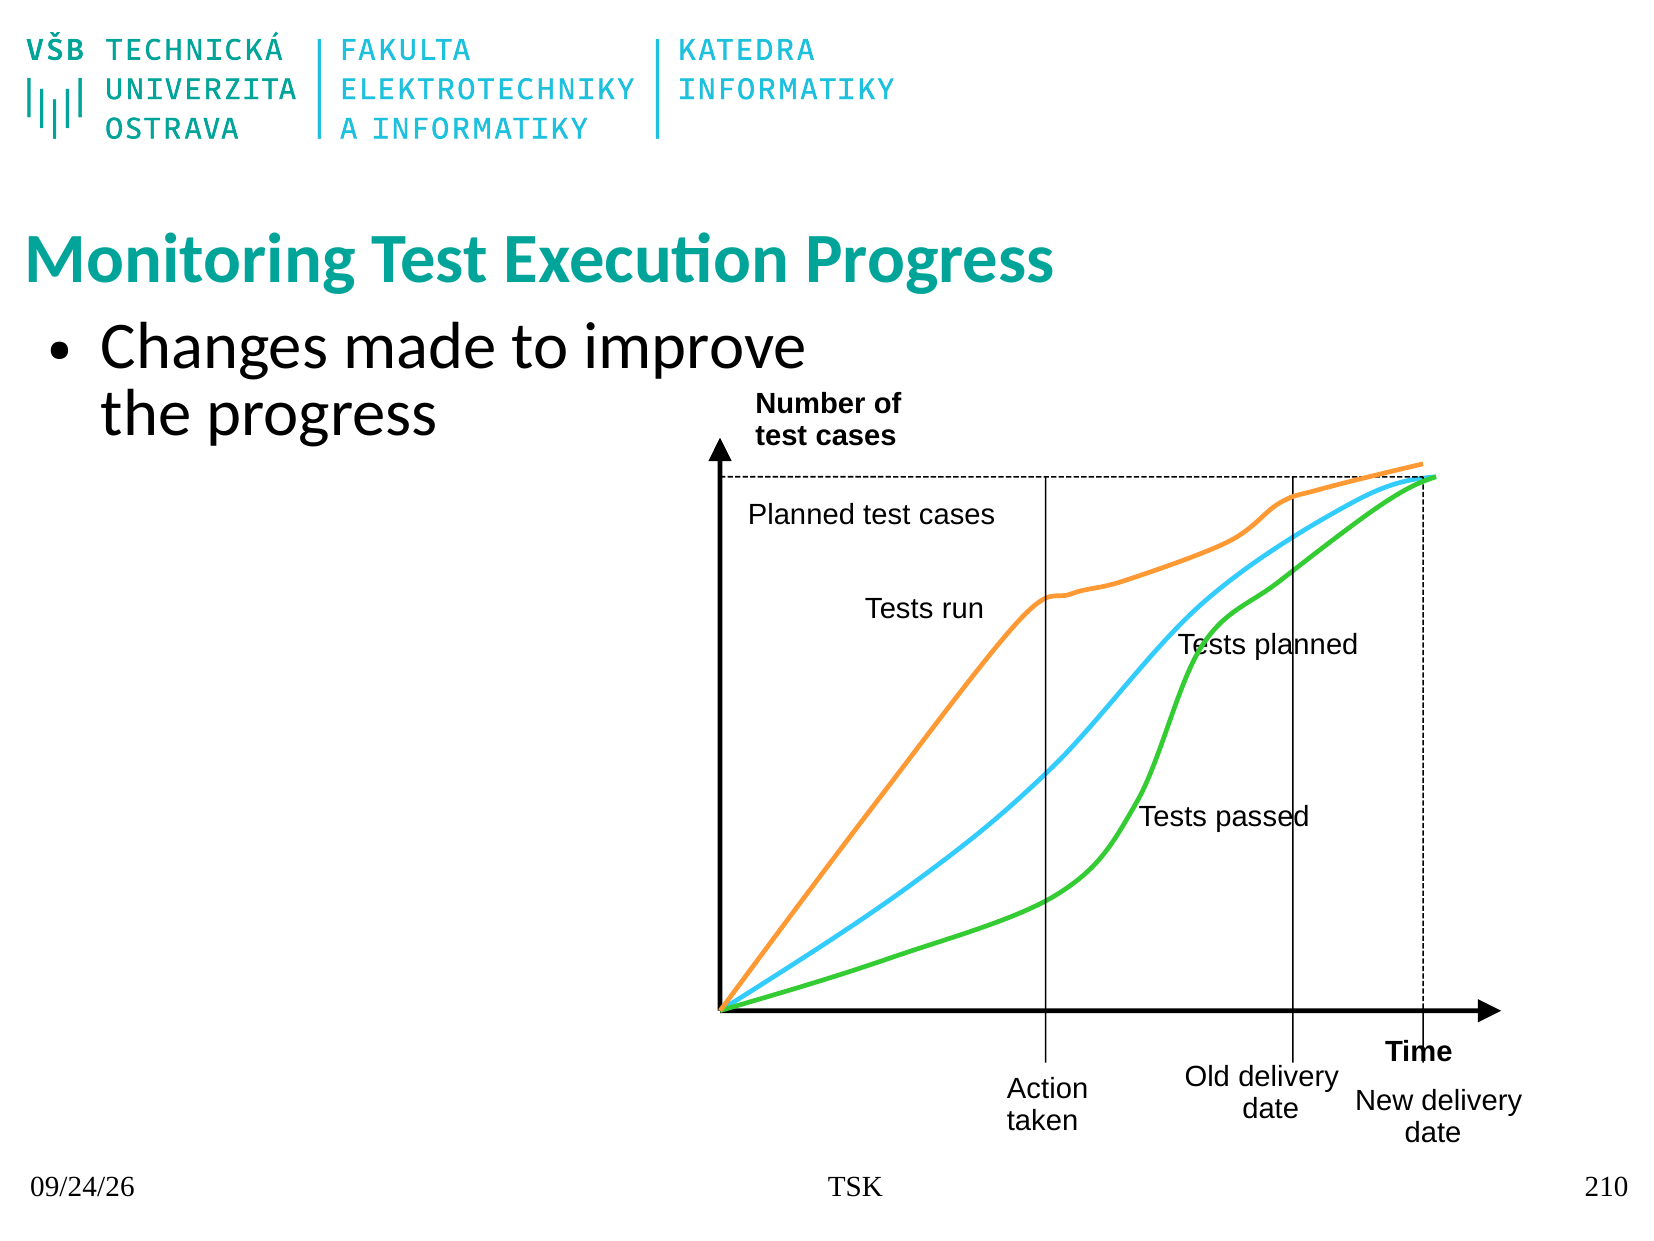

# Monitoring Test Execution Progress
Changes made to improve the progress
Number of
test cases
Planned test cases
Tests run
Tests planned
Tests passed
Time
 Old delivery
 date
Action
taken
 New delivery
 date
TSK
210